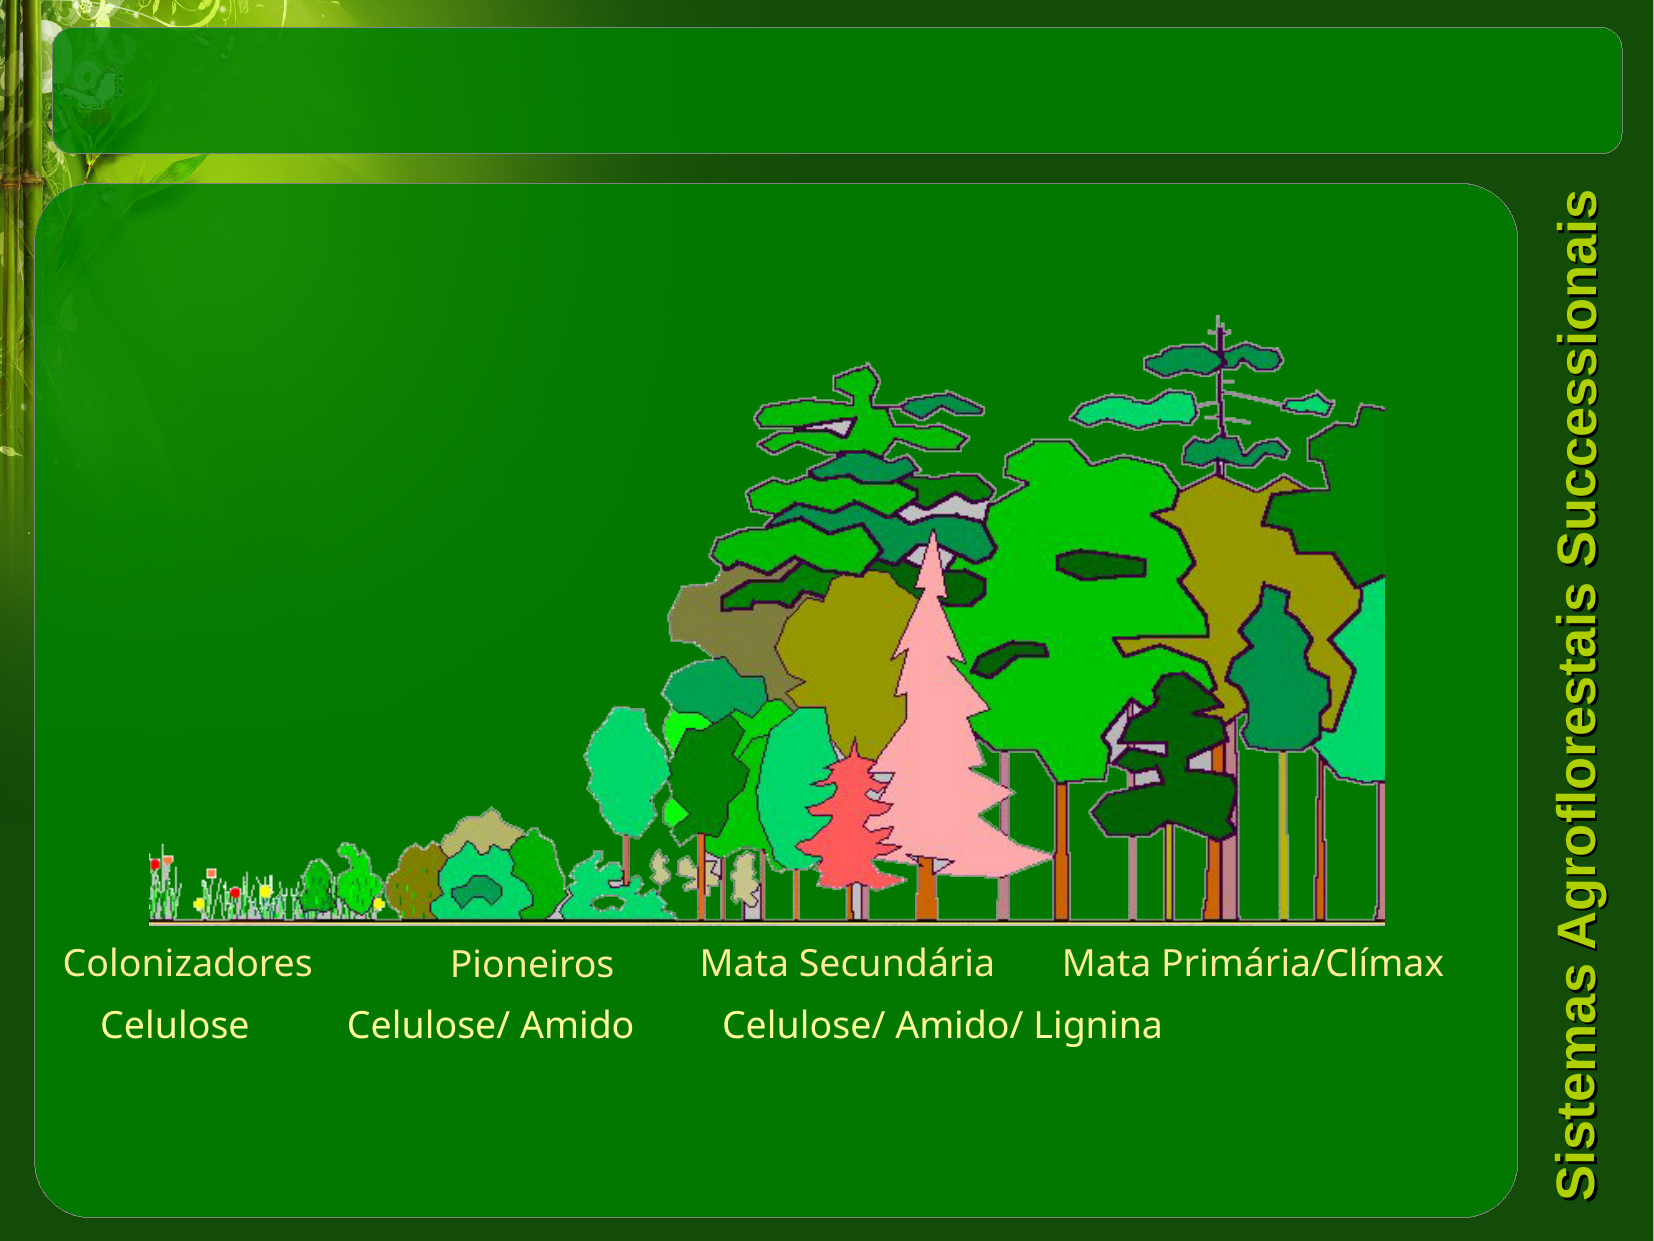

#
Colonizadores
Mata Secundária
Mata Primária/Clímax
Pioneiros
Celulose Celulose/ Amido Celulose/ Amido/ Lignina